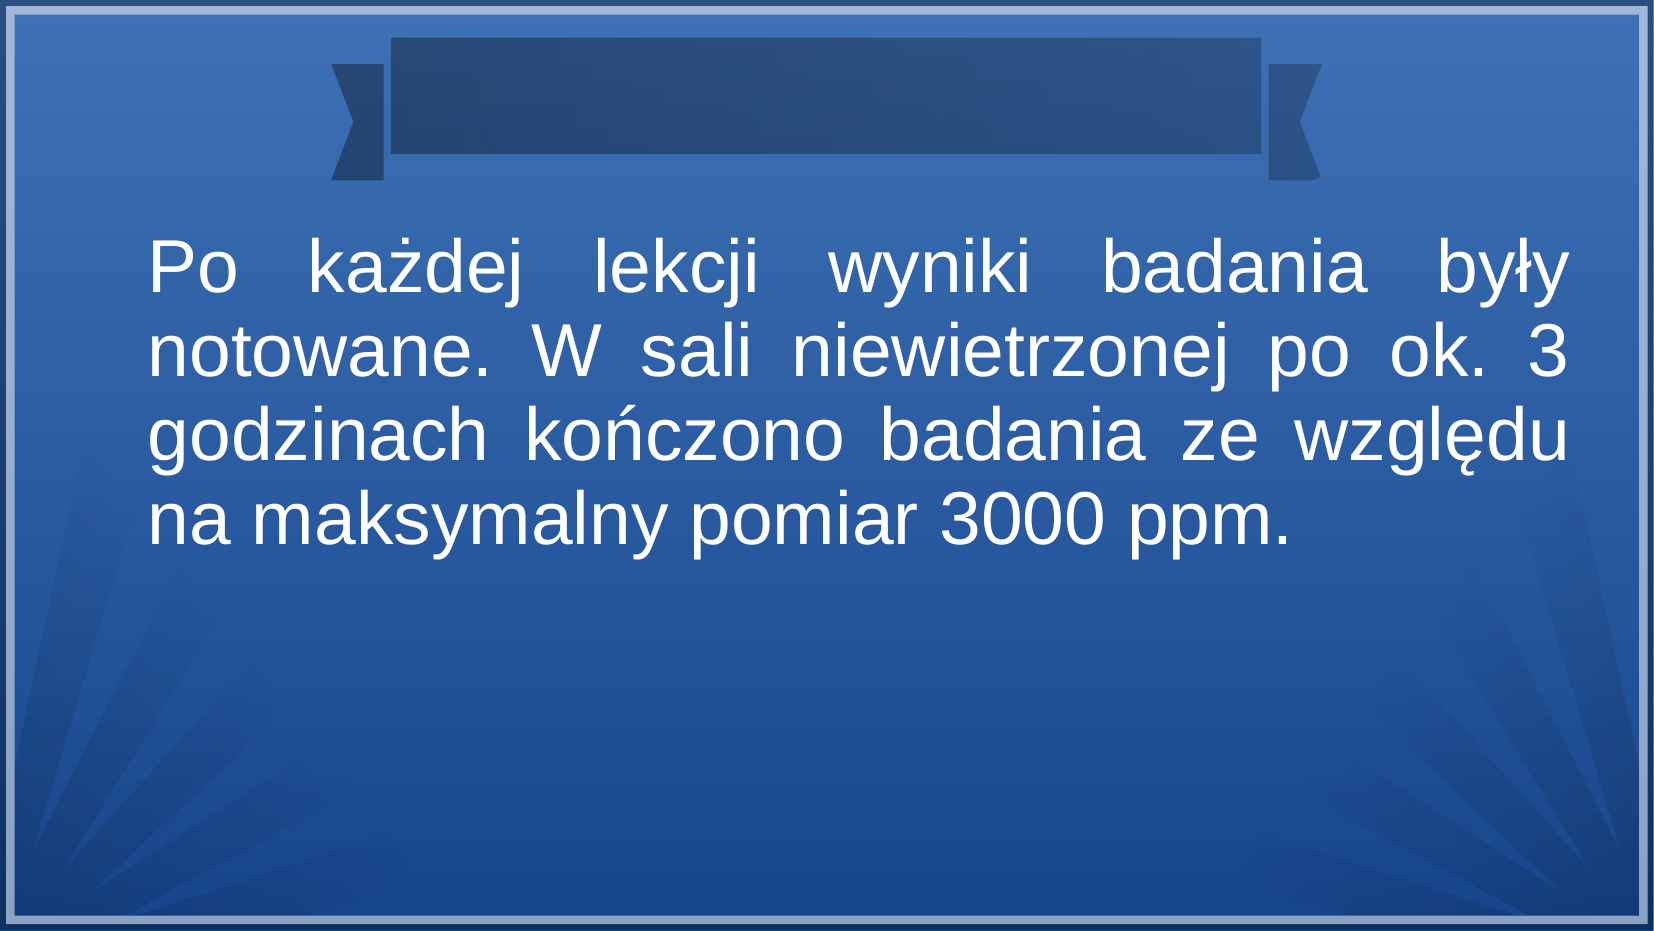

#
Po każdej lekcji wyniki badania były notowane. W sali niewietrzonej po ok. 3 godzinach kończono badania ze względu na maksymalny pomiar 3000 ppm.